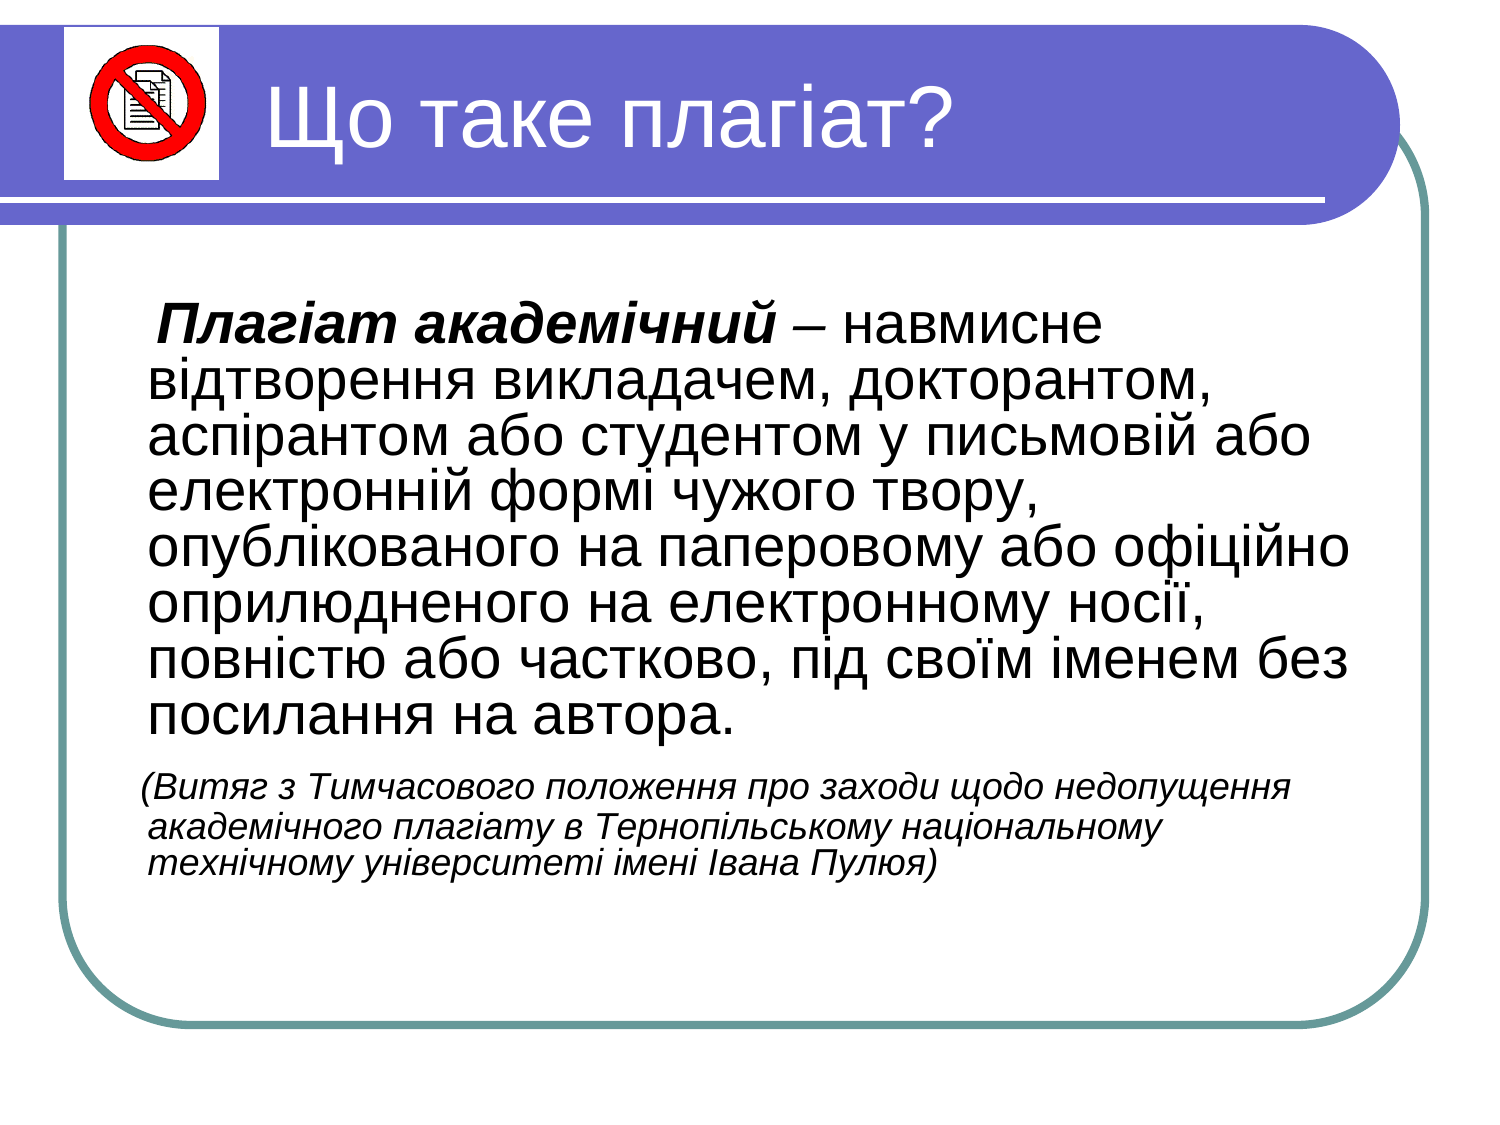

# Що таке плагіат?
 Плагіат академічний – навмисне відтворення викладачем, докторантом, аспірантом або студентом у письмовій або електронній формі чужого твору, опублікованого на паперовому або офіційно оприлюдненого на електронному носії, повністю або частково, під своїм іменем без посилання на автора.
 (Витяг з Тимчасового положення про заходи щодо недопущення академічного плагіату в Тернопільському національному технічному університеті імені Івана Пулюя)